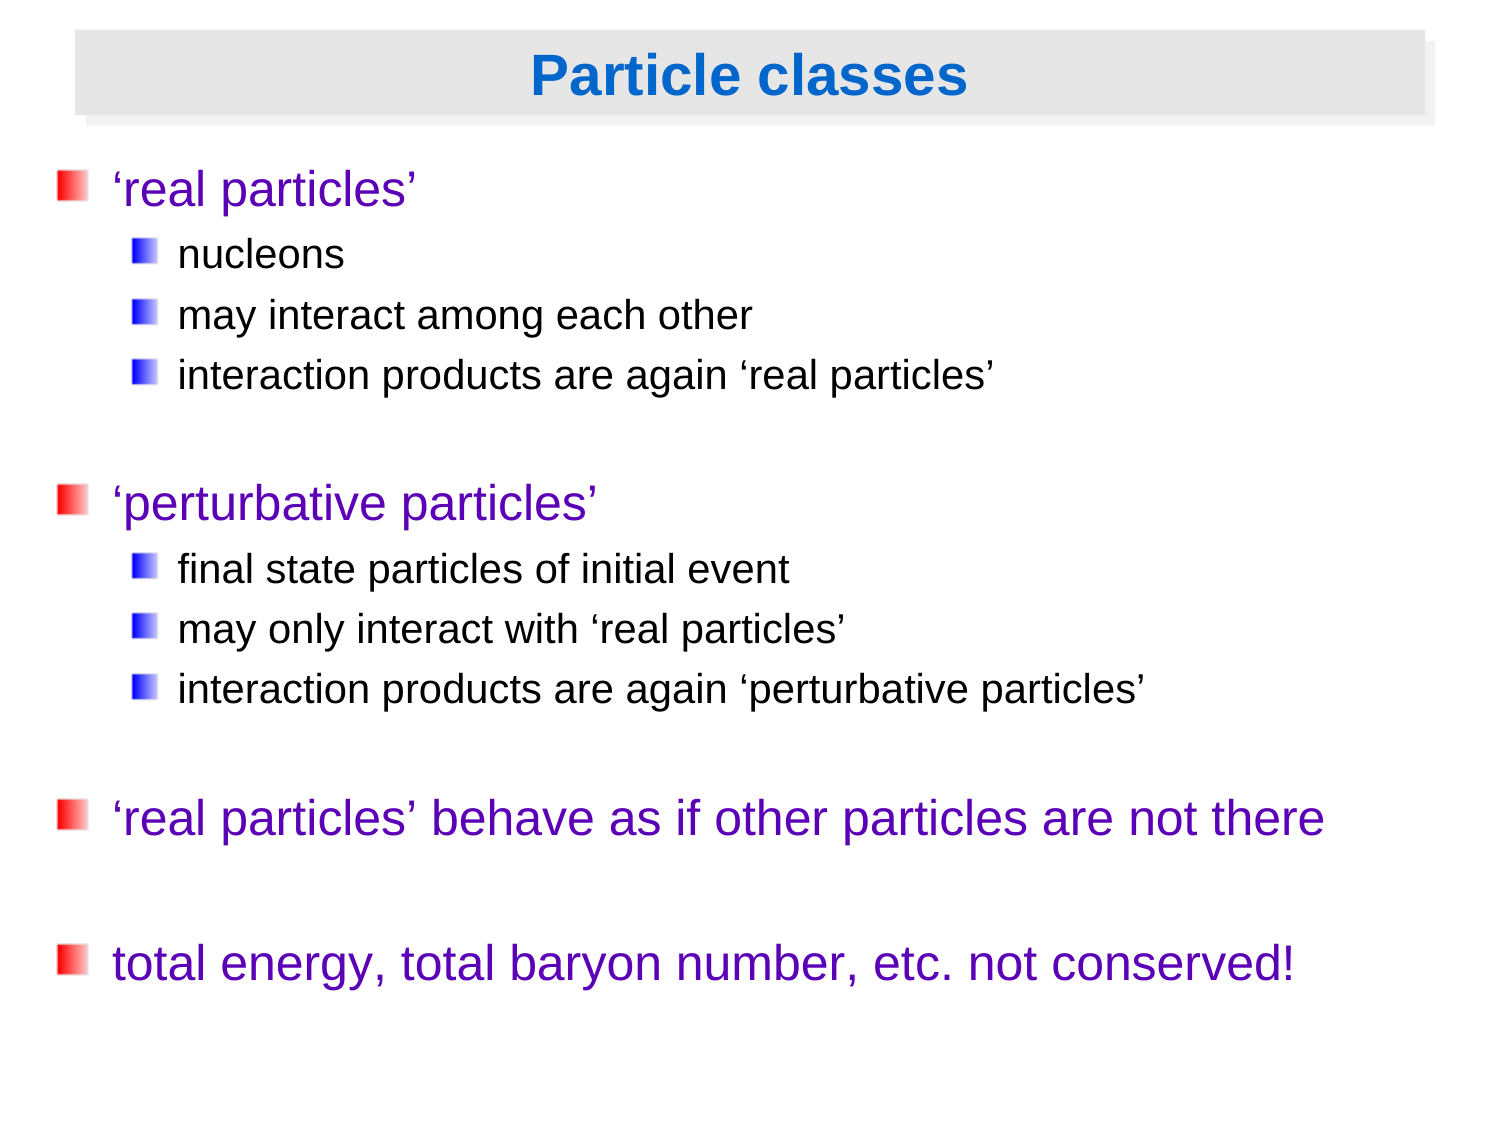

# Particle classes
‘real particles’
nucleons
may interact among each other
interaction products are again ‘real particles’
‘perturbative particles’
final state particles of initial event
may only interact with ‘real particles’
interaction products are again ‘perturbative particles’
‘real particles’ behave as if other particles are not there
total energy, total baryon number, etc. not conserved!